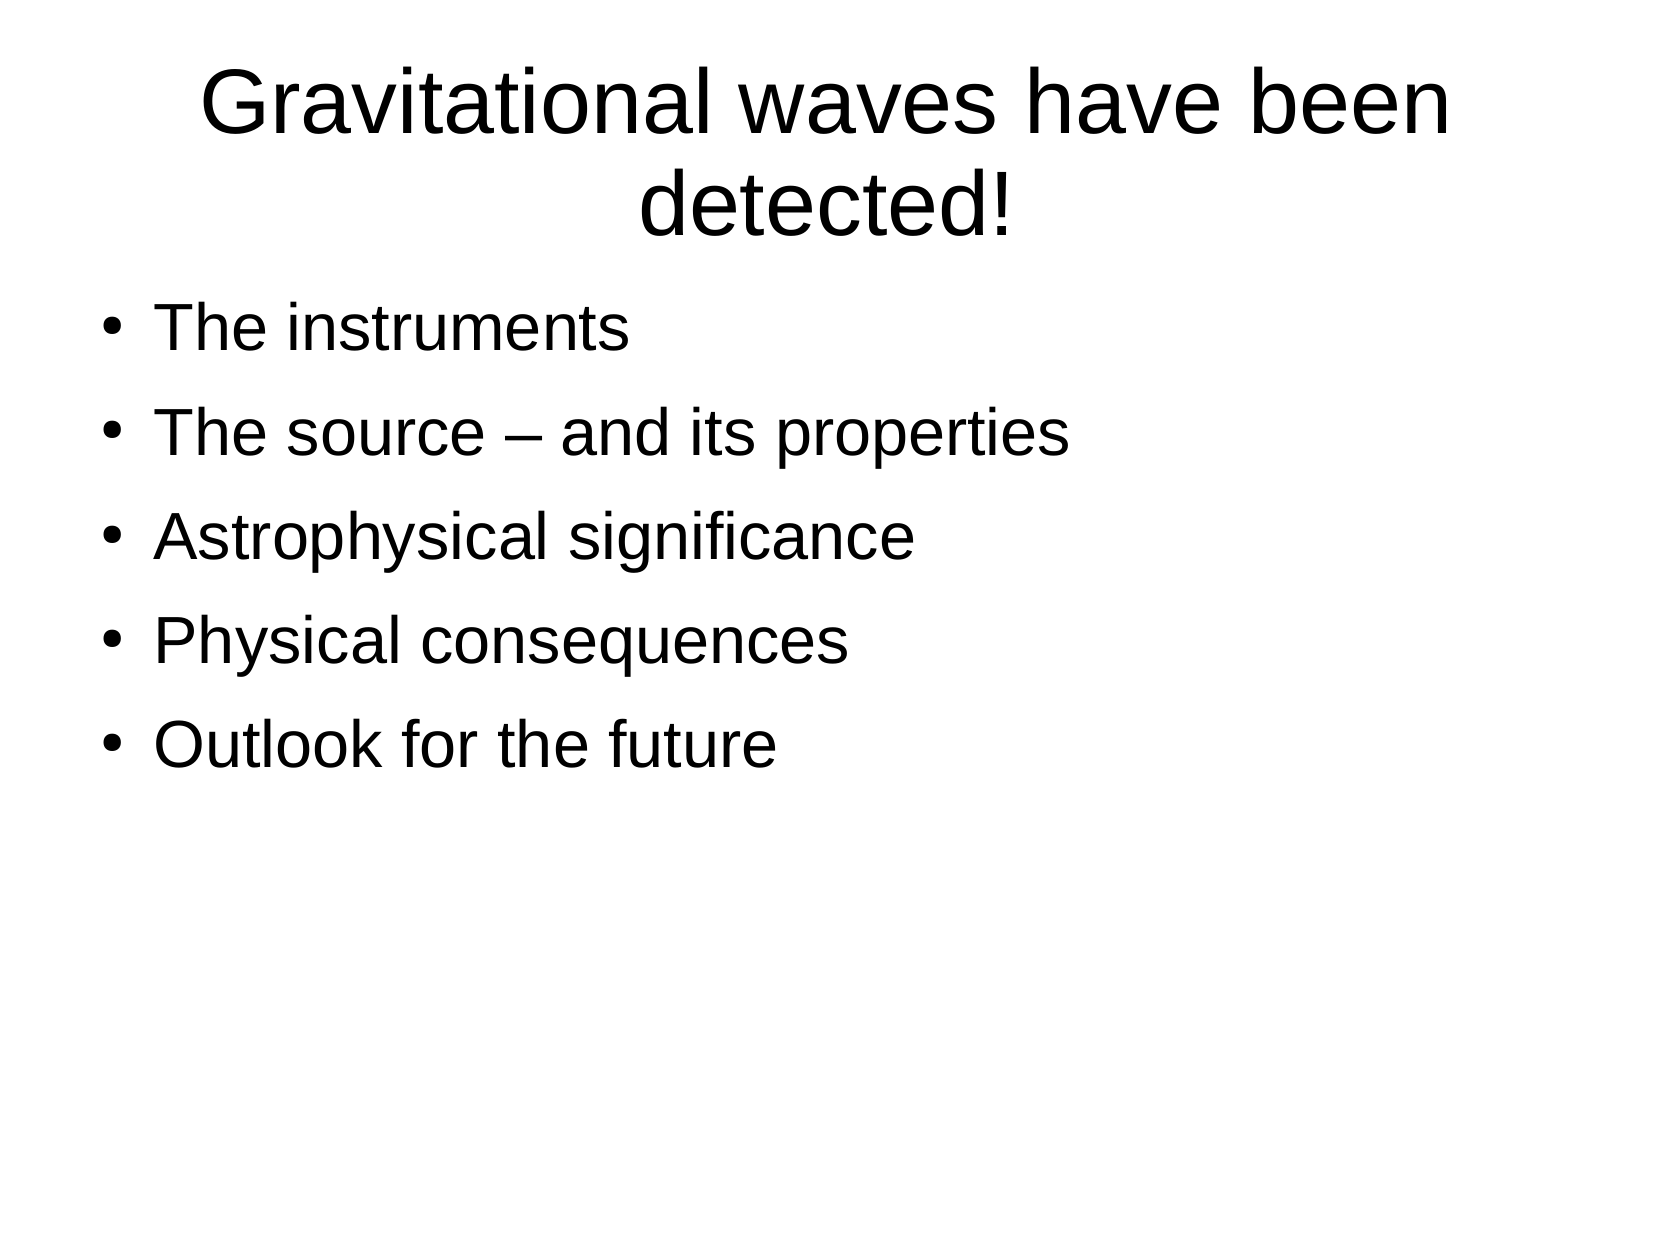

# Gravitational waves have been detected!
The instruments
The source – and its properties
Astrophysical significance
Physical consequences
Outlook for the future